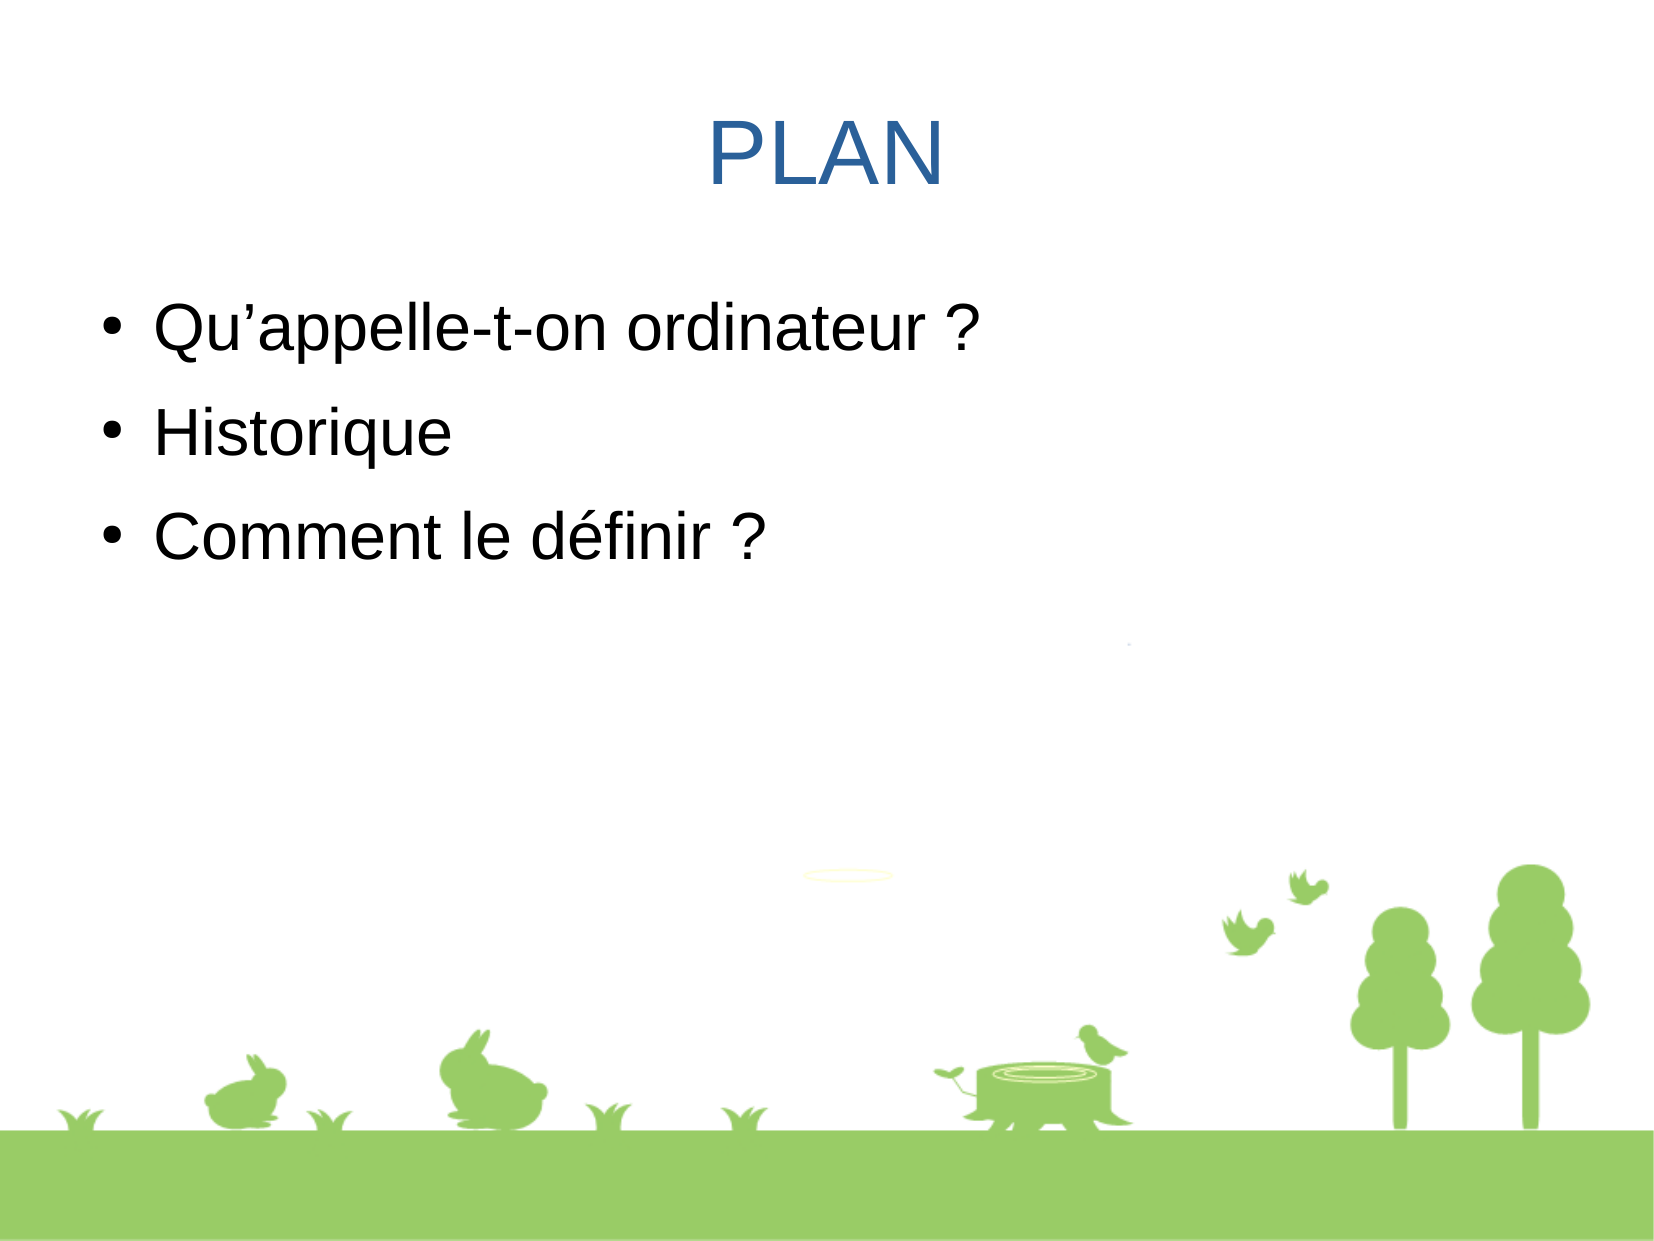

# PLAN
Qu’appelle-t-on ordinateur ?
Historique
Comment le définir ?